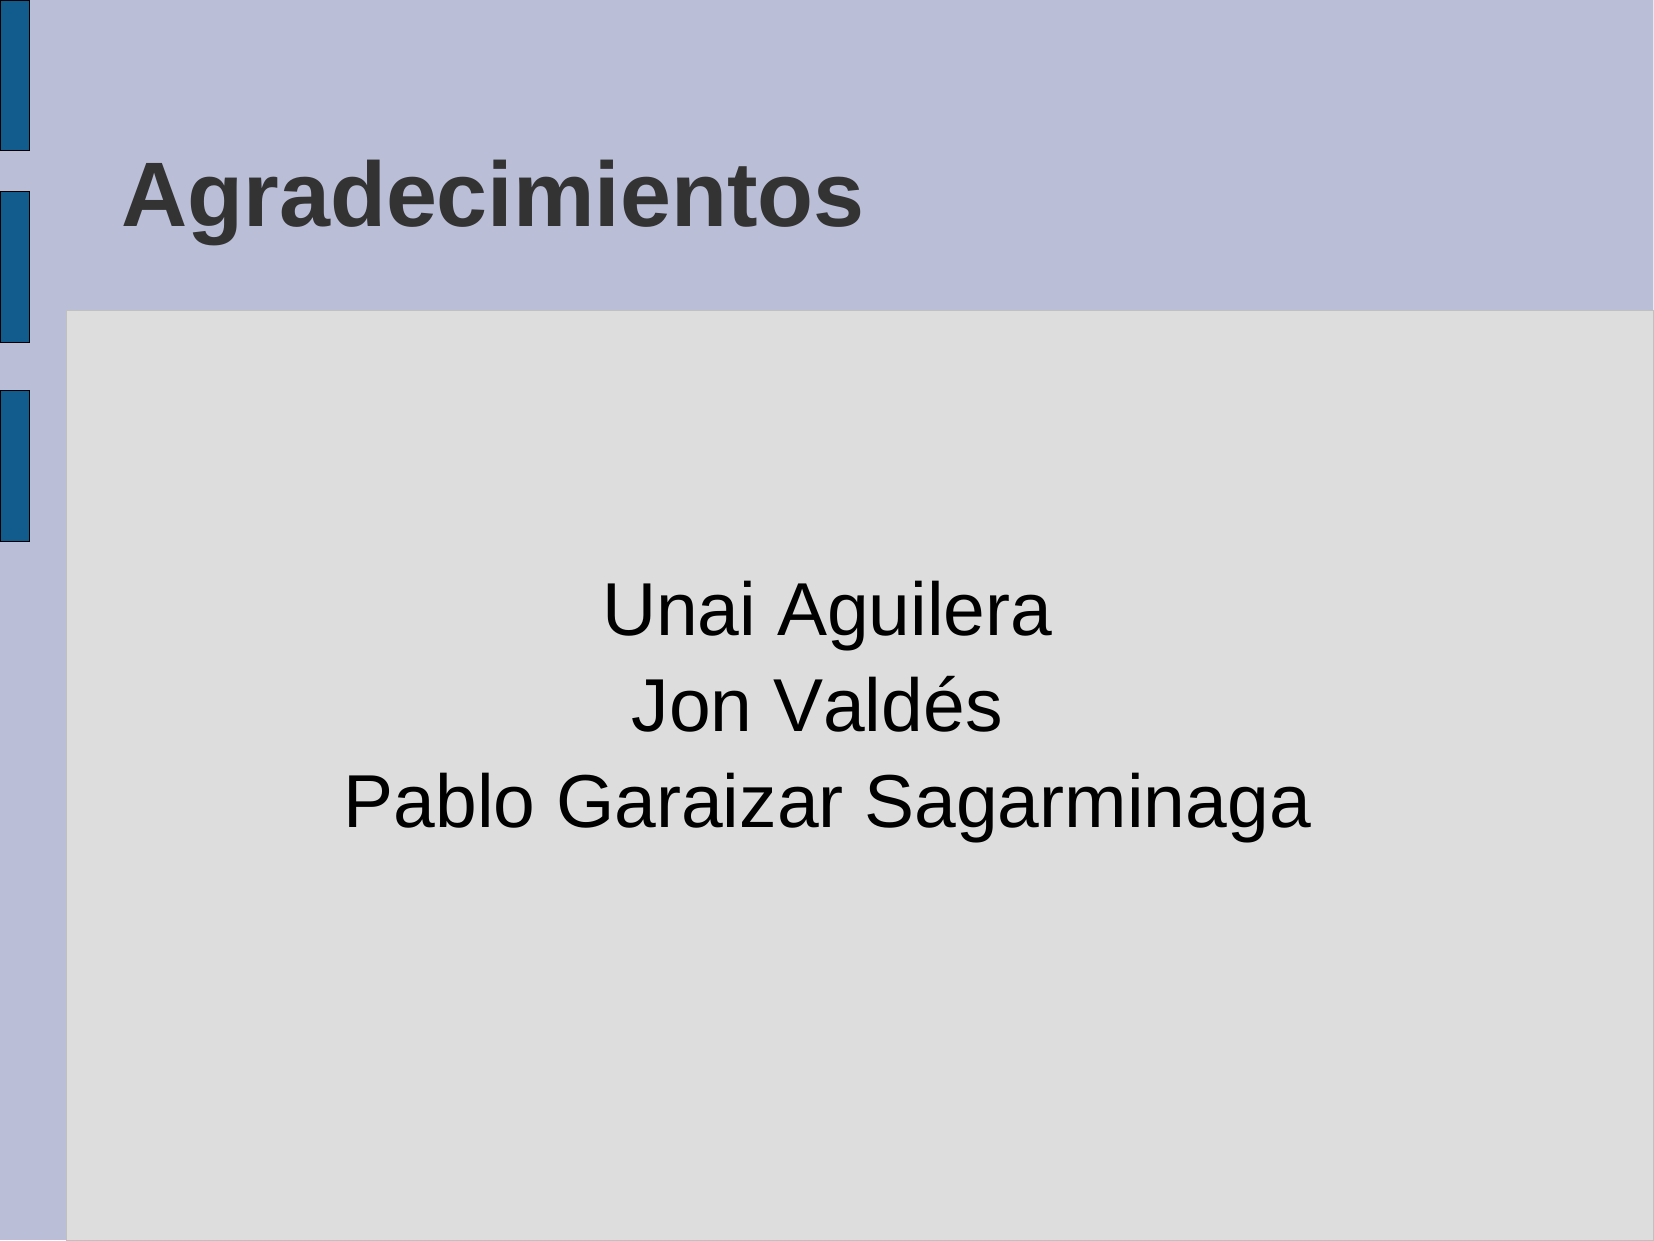

# Agradecimientos
Unai Aguilera
Jon Valdés
Pablo Garaizar Sagarminaga